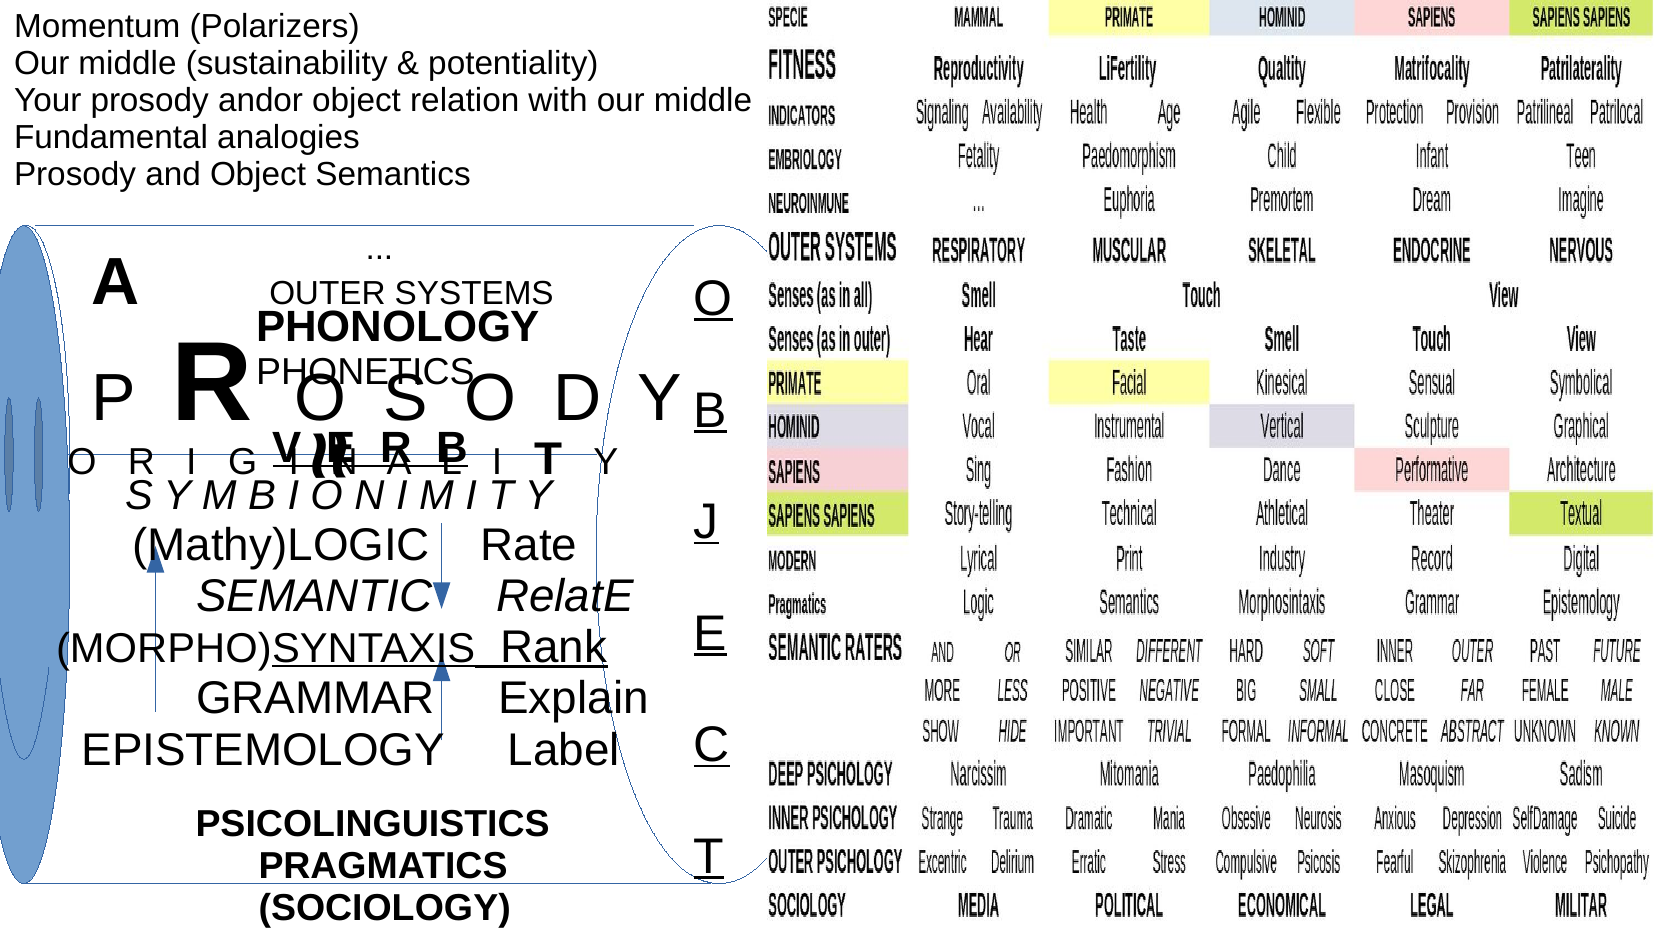

Momentum (Polarizers)
Our middle (sustainability & potentiality)
Your prosody andor object relation with our middle
Fundamental analogies
Prosody and Object Semantics
 ...
A OUTER SYSTEMS
P R O S O D Y
O
B
J
E
C
T
PHONOLOGY
PHONETICS
≈
 V E R B
 S Y M B I O N I M I T Y
 (Mathy)LOGIC Rate
 SEMANTIC RelatE
(MORPHO)SYNTAXIS Rank
 GRAMMAR Explain
 EPISTEMOLOGY Label
O R I G I N A L I T Y
PSICOLINGUISTICS
 PRAGMATICS
 (SOCIOLOGY)